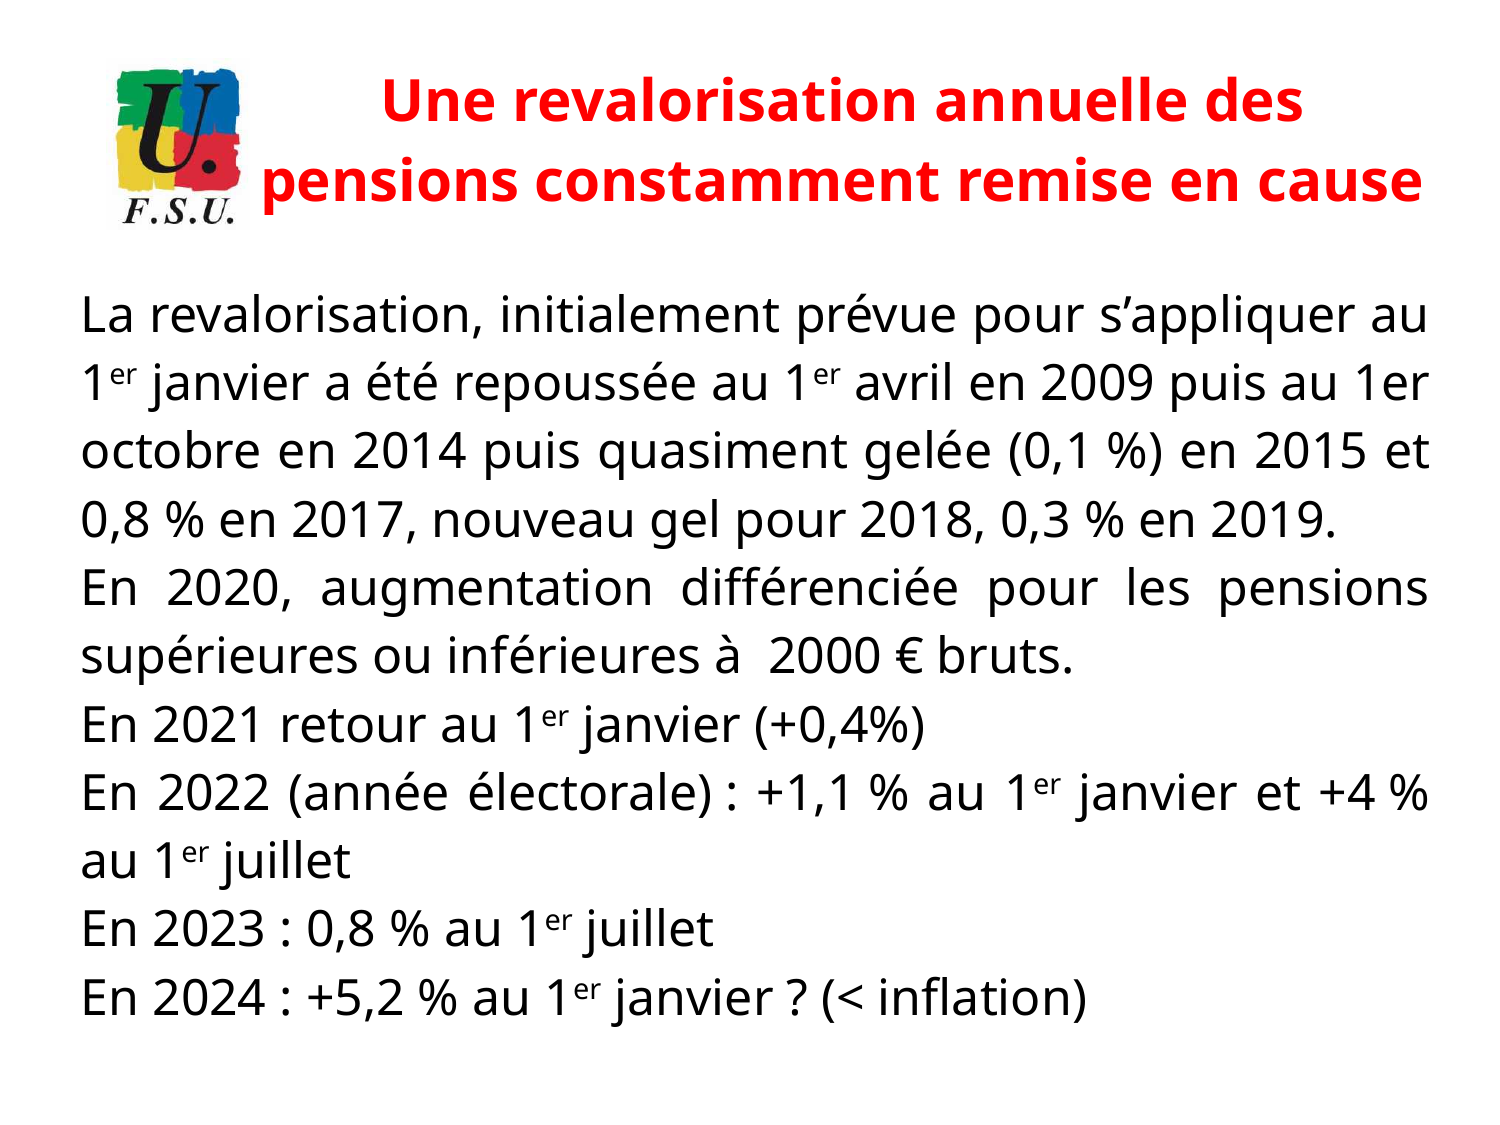

# Une revalorisation annuelle des pensions constamment remise en cause
La revalorisation, initialement prévue pour s’appliquer au 1er janvier a été repoussée au 1er avril en 2009 puis au 1er octobre en 2014 puis quasiment gelée (0,1 %) en 2015 et 0,8 % en 2017, nouveau gel pour 2018, 0,3 % en 2019.
En 2020, augmentation différenciée pour les pensions supérieures ou inférieures à 2000 € bruts.
En 2021 retour au 1er janvier (+0,4%)
En 2022 (année électorale) : +1,1 % au 1er janvier et +4 % au 1er juillet
En 2023 : 0,8 % au 1er juillet
En 2024 : +5,2 % au 1er janvier ? (< inflation)